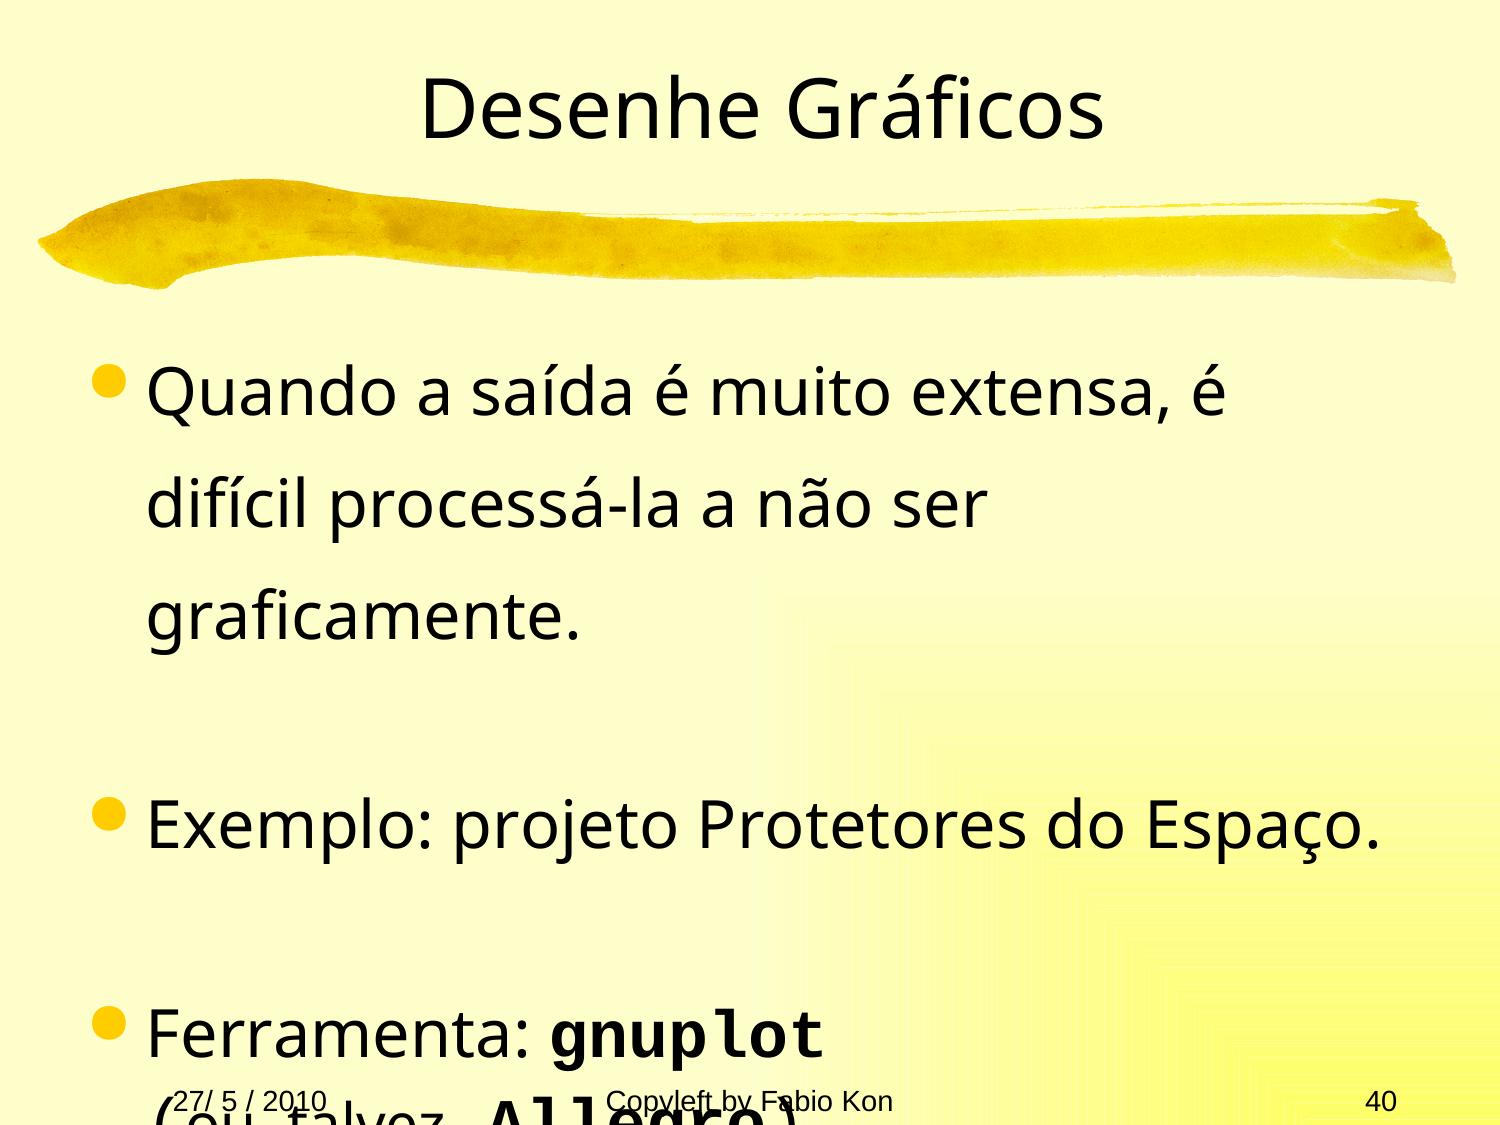

# Desenhe Gráficos
Quando a saída é muito extensa, é difícil processá-la a não ser graficamente.
Exemplo: projeto Protetores do Espaço.
Ferramenta: gnuplot
(ou, talvez Allegro).
ECOOP'99 OOOSW
40